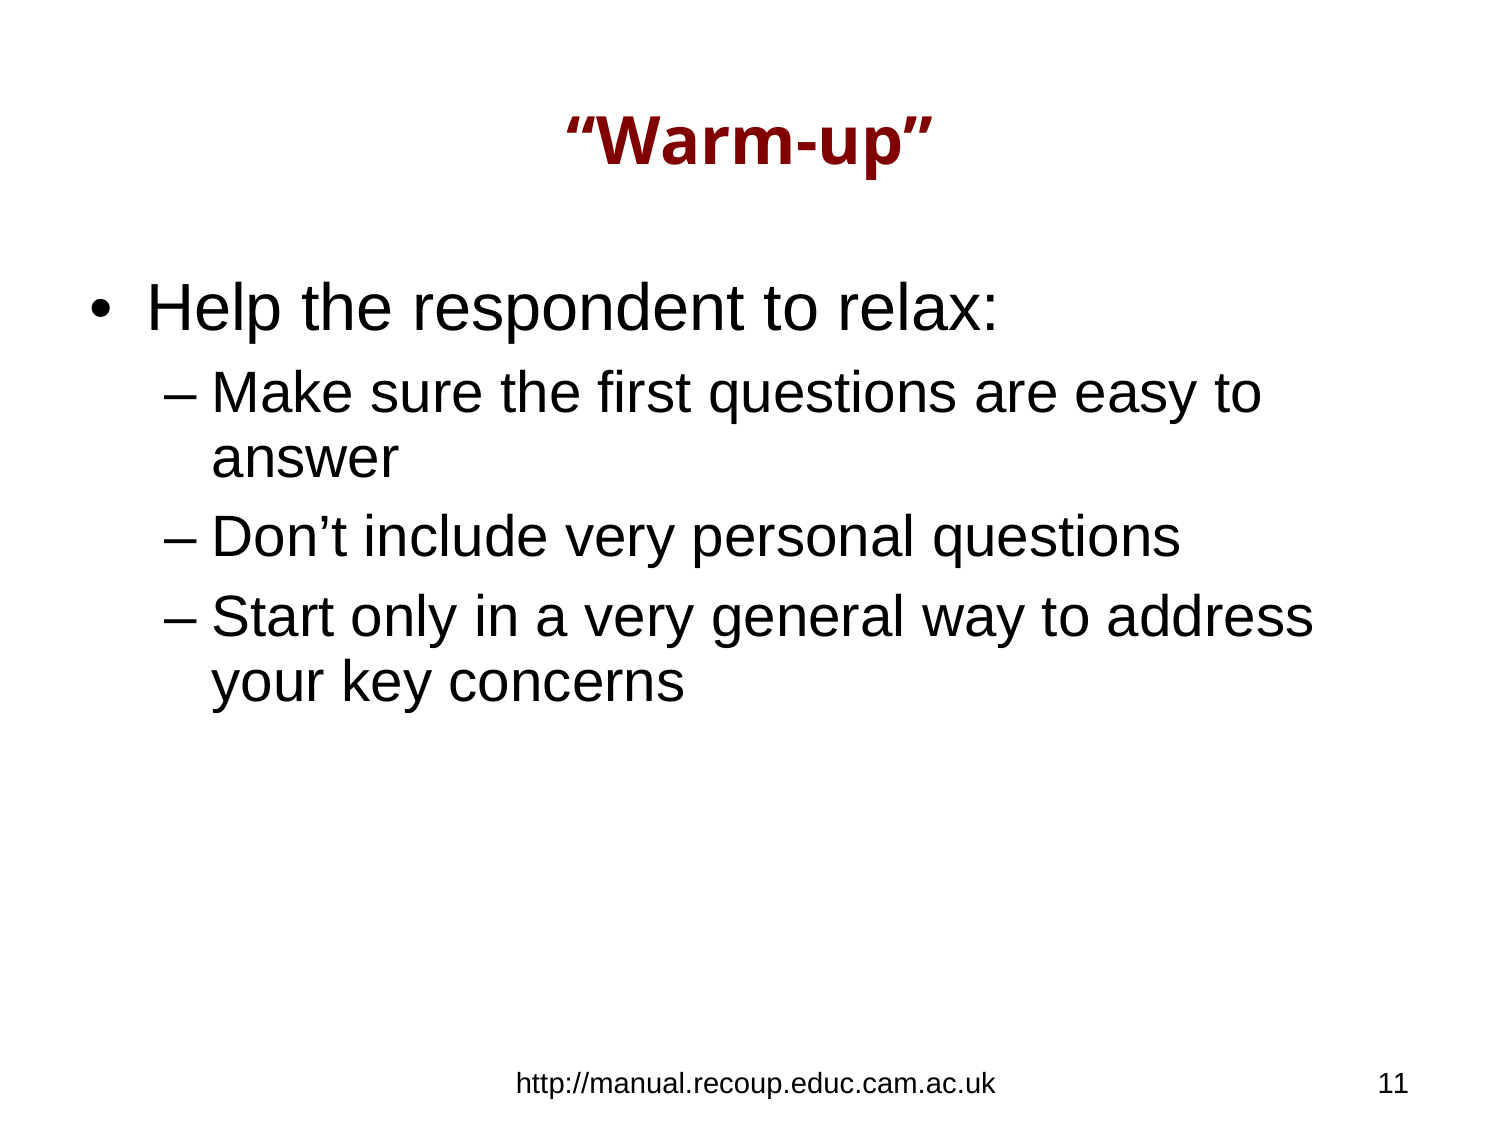

# “Warm-up”
Help the respondent to relax:
Make sure the first questions are easy to answer
Don’t include very personal questions
Start only in a very general way to address your key concerns
http://manual.recoup.educ.cam.ac.uk
11